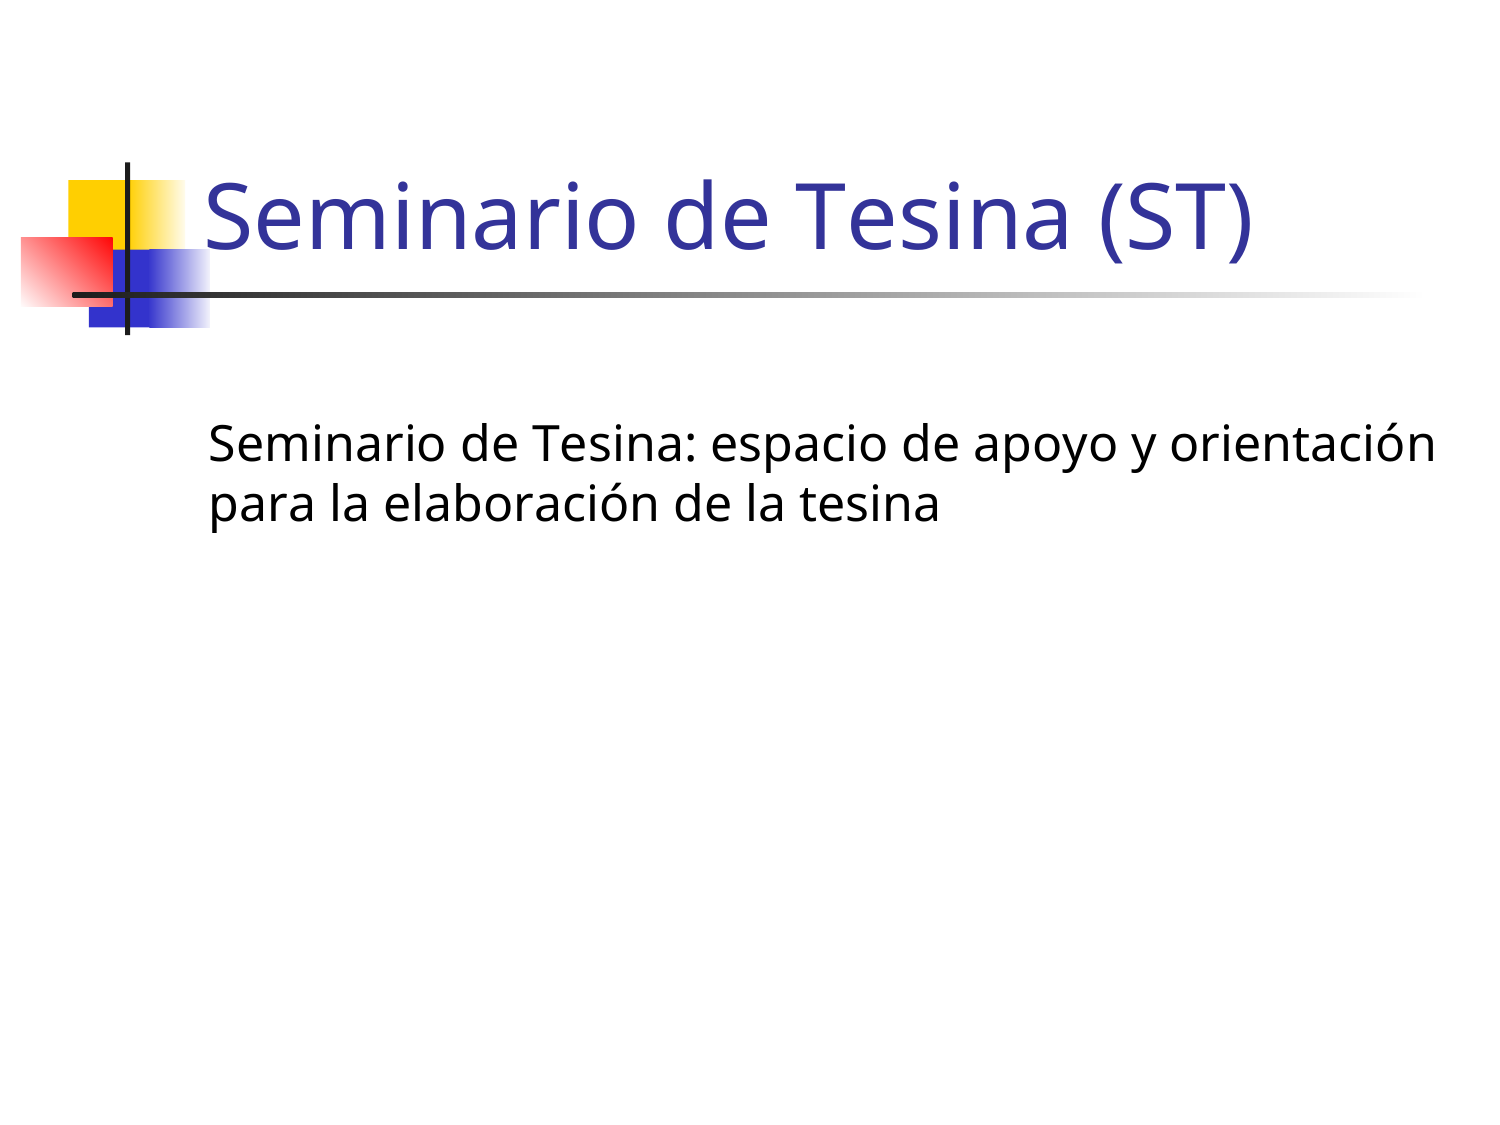

# Seminario de Tesina (ST)
Seminario de Tesina: espacio de apoyo y orientación para la elaboración de la tesina